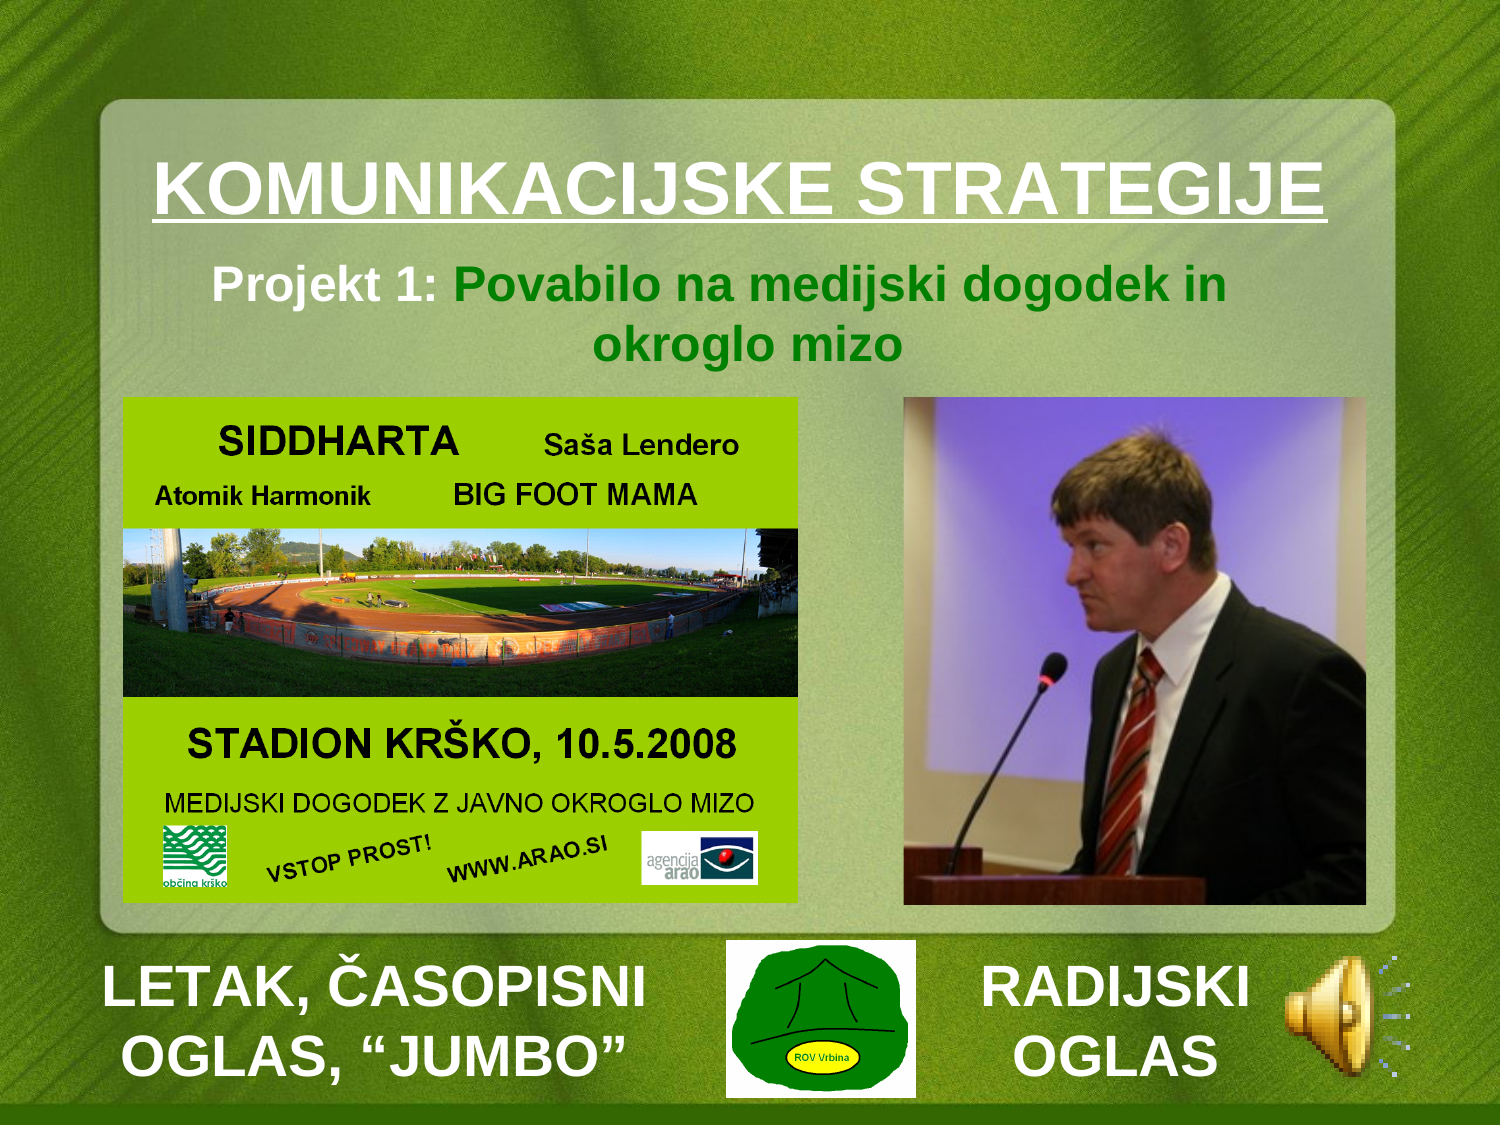

KOMUNIKACIJSKE STRATEGIJE
Projekt 1: Povabilo na medijski dogodek in okroglo mizo
LETAK, ČASOPISNI OGLAS, “JUMBO”
RADIJSKI OGLAS